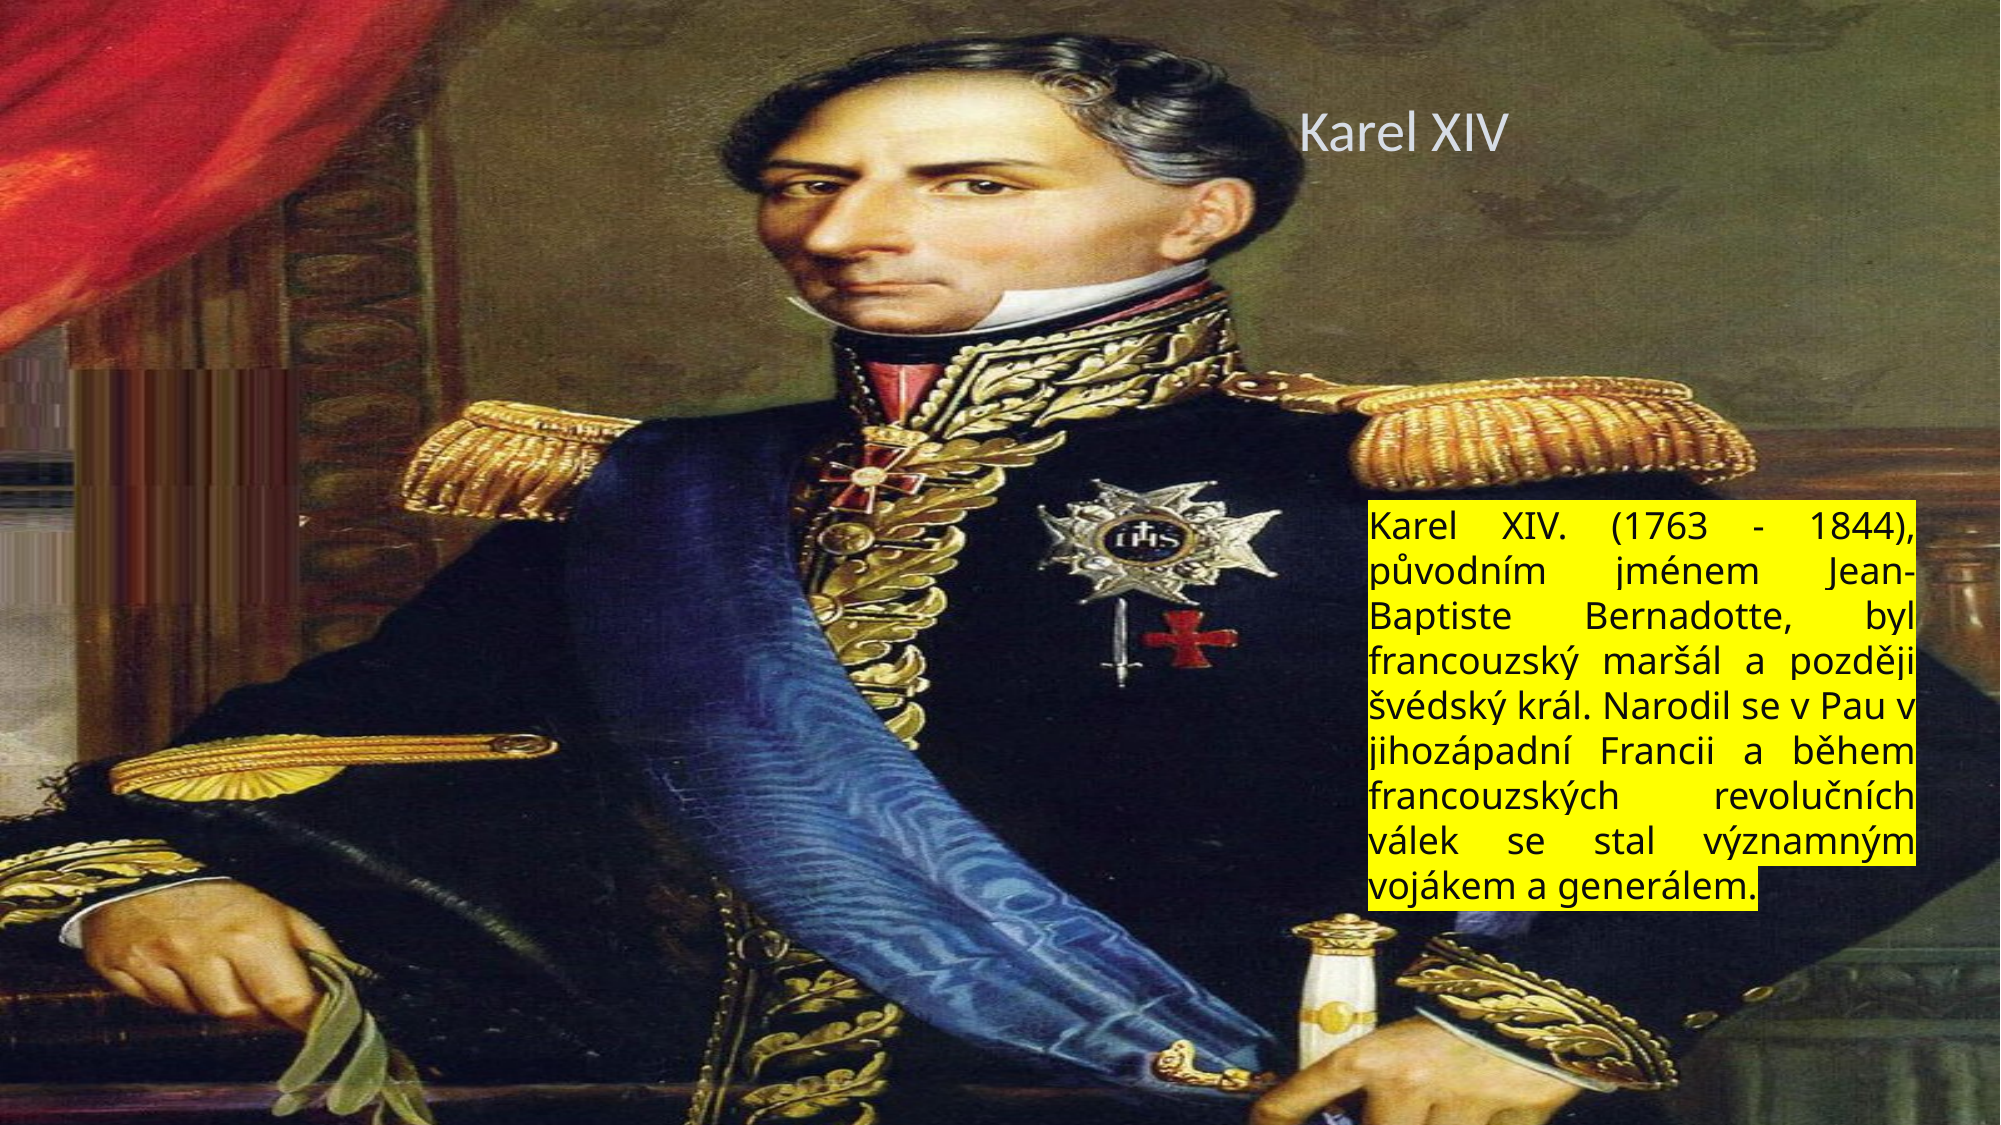

# prezidenti
Karel XIV
Karel XIV.
Karel XIV. (1763 - 1844), původním jménem Jean-Baptiste Bernadotte, byl francouzský maršál a později švédský král. Narodil se v Pau v jihozápadní Francii a během francouzských revolučních válek se stal významným vojákem a generálem.